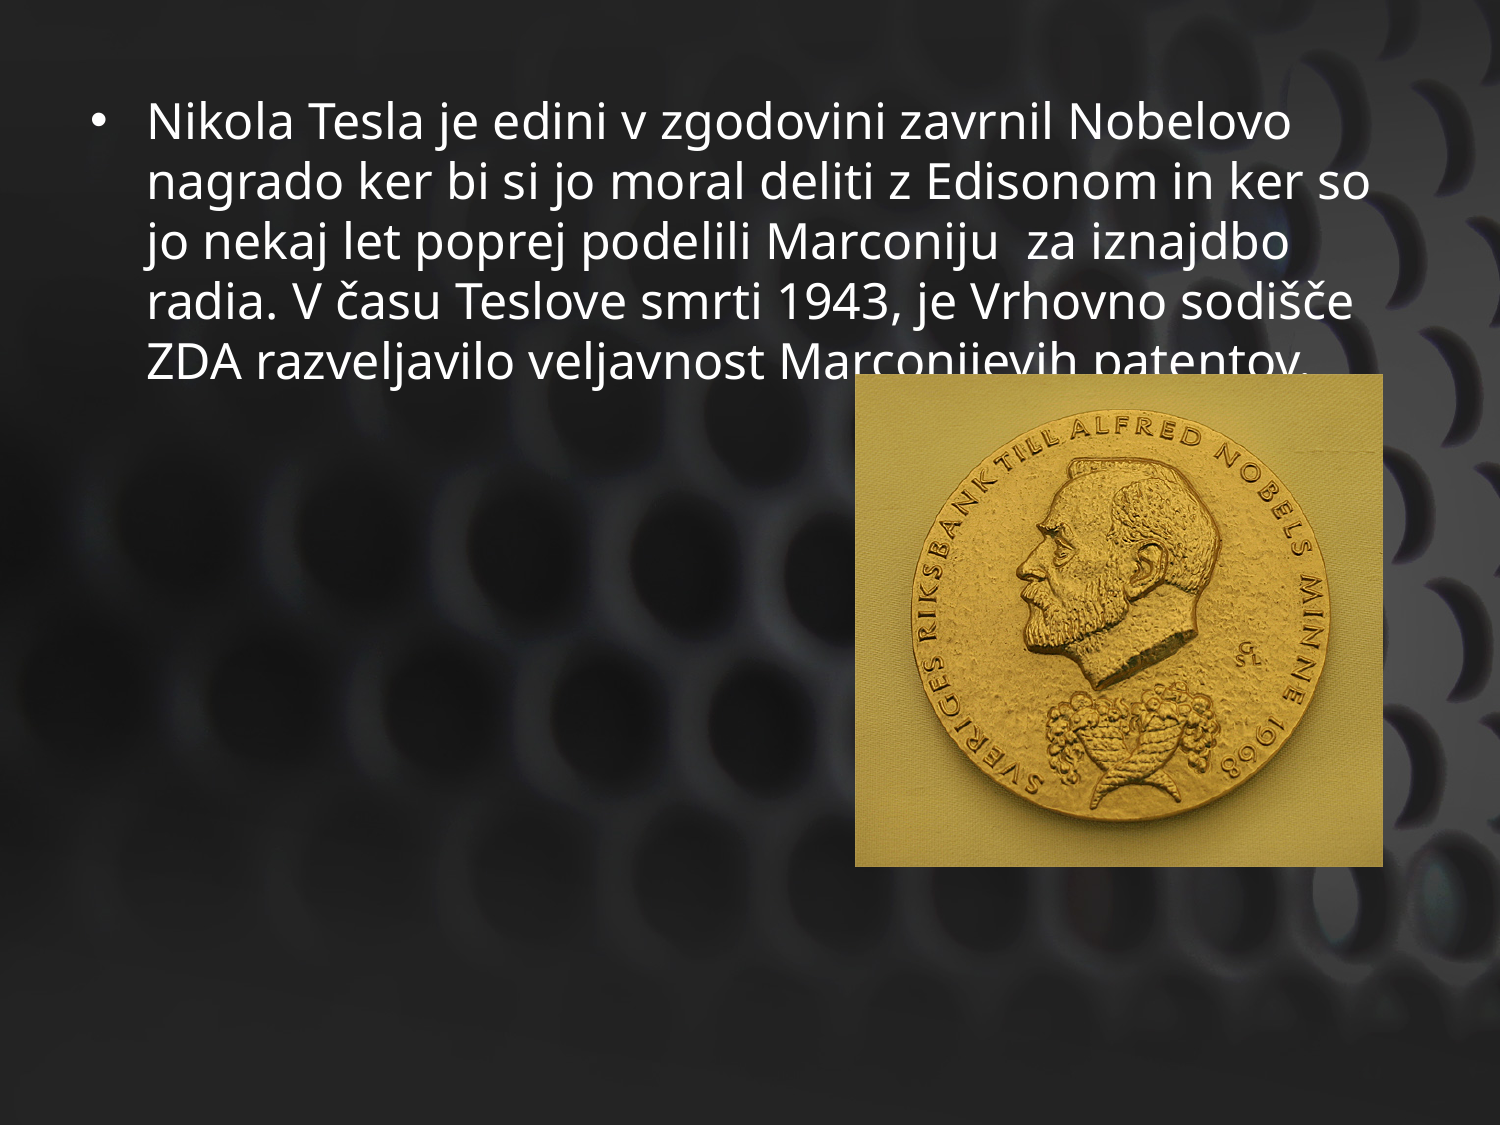

# Nikola Tesla je edini v zgodovini zavrnil Nobelovo nagrado ker bi si jo moral deliti z Edisonom in ker so jo nekaj let poprej podelili Marconiju za iznajdbo radia. V času Teslove smrti 1943, je Vrhovno sodišče ZDA razveljavilo veljavnost Marconijevih patentov.